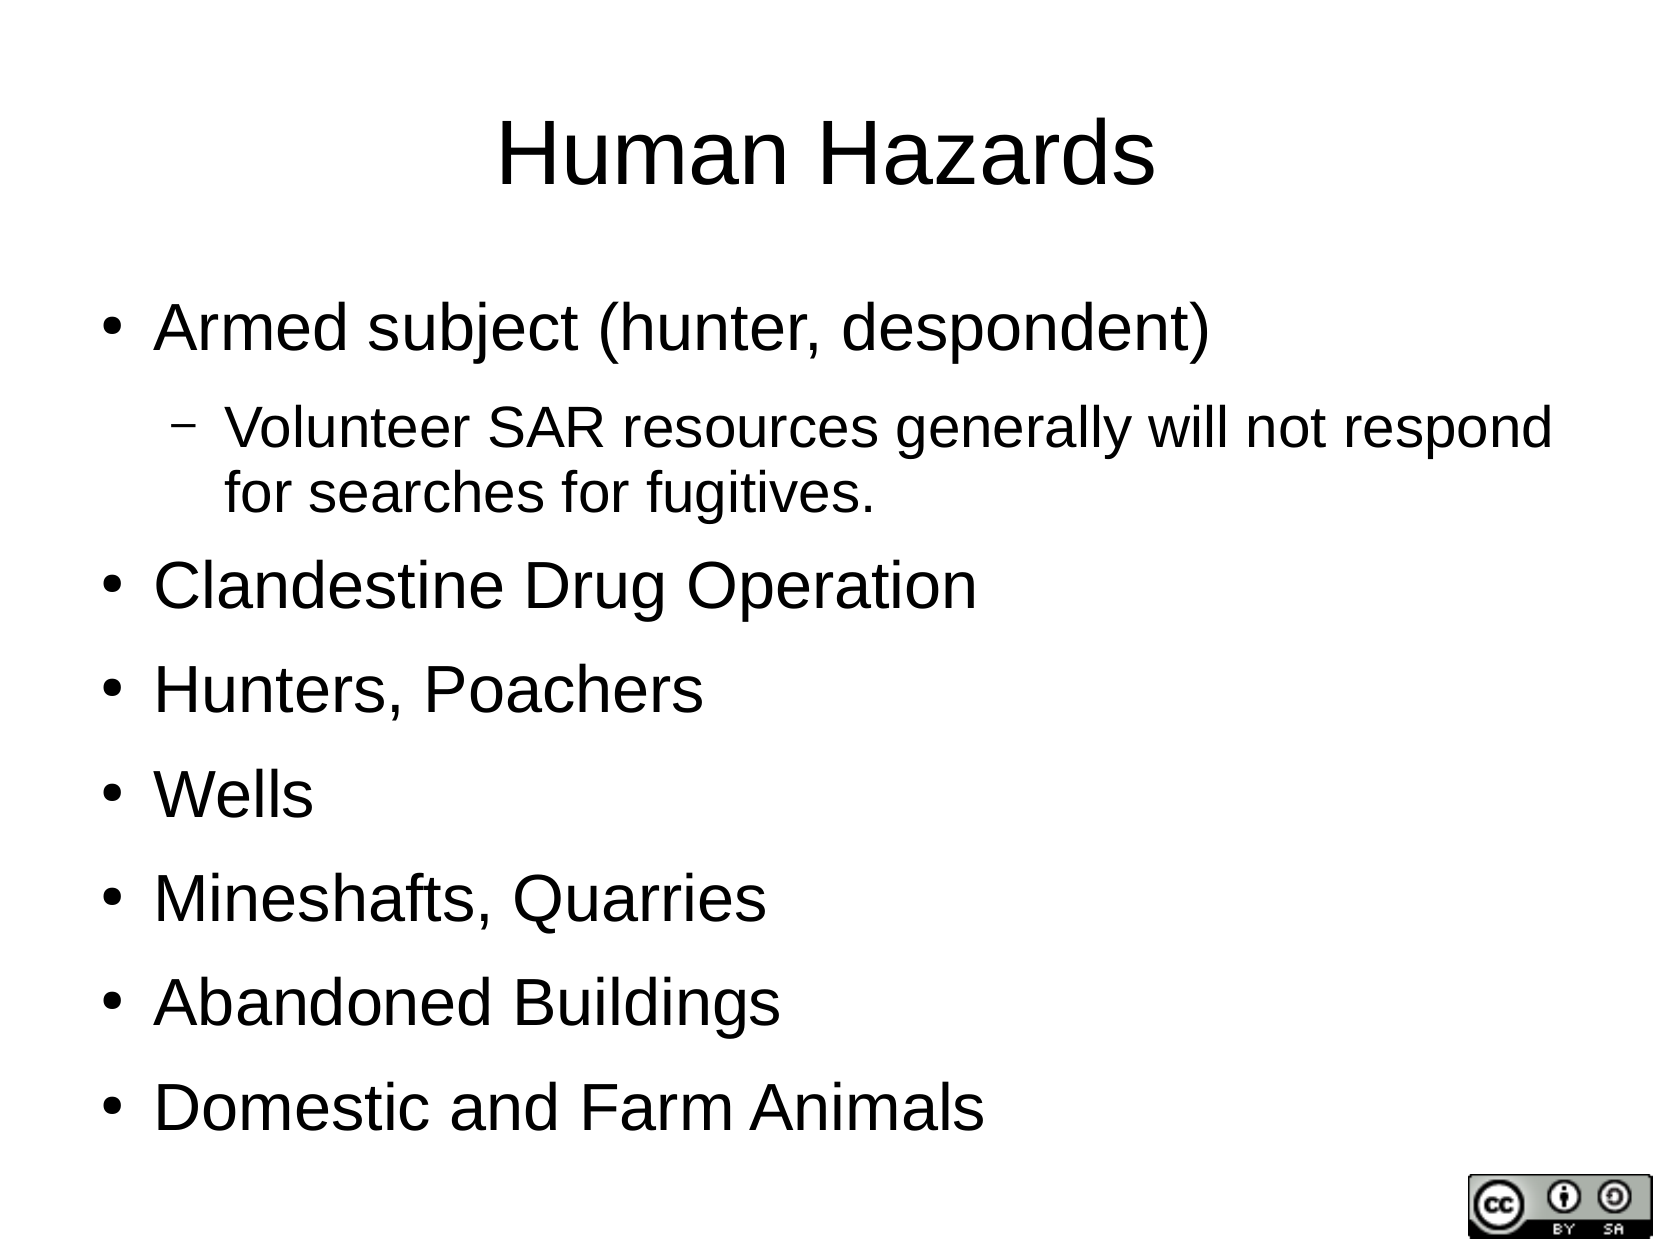

# Human Hazards
Armed subject (hunter, despondent)
Volunteer SAR resources generally will not respond for searches for fugitives.
Clandestine Drug Operation
Hunters, Poachers
Wells
Mineshafts, Quarries
Abandoned Buildings
Domestic and Farm Animals